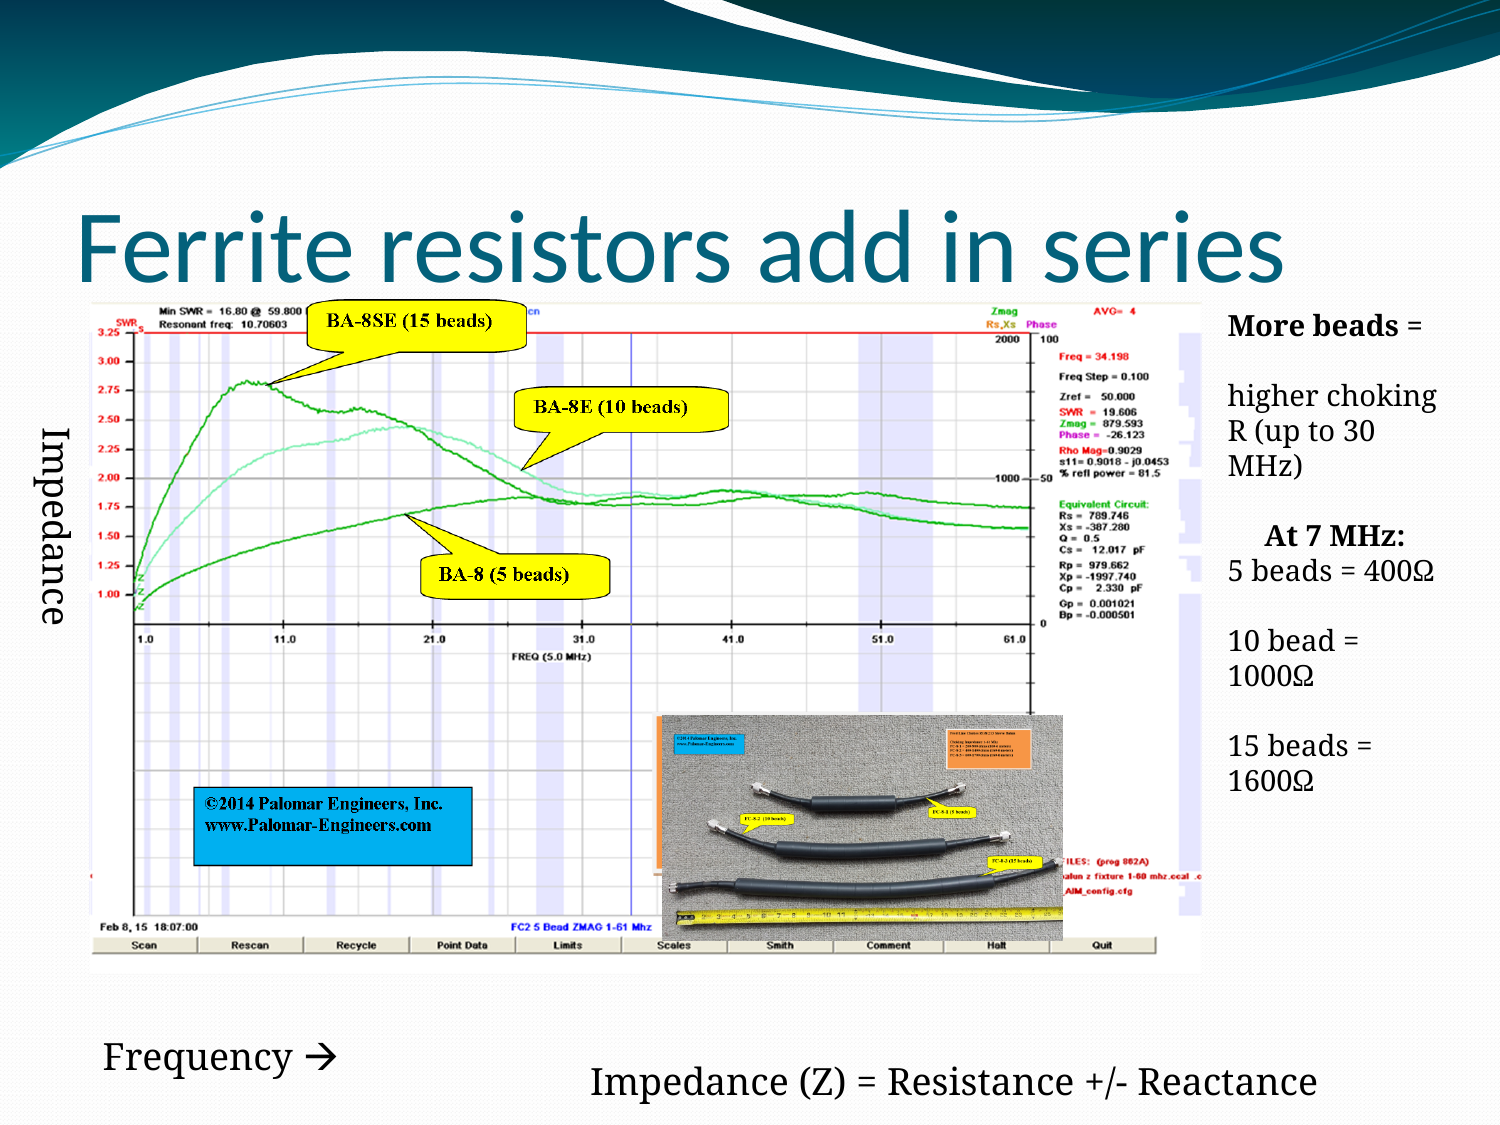

# Ferrite resistors add in series
More beads =
higher choking R (up to 30 MHz)
At 7 MHz:
5 beads = 400Ω
10 bead = 1000Ω
15 beads = 1600Ω
Impedance
Frequency 
Impedance (Z) = Resistance +/- Reactance